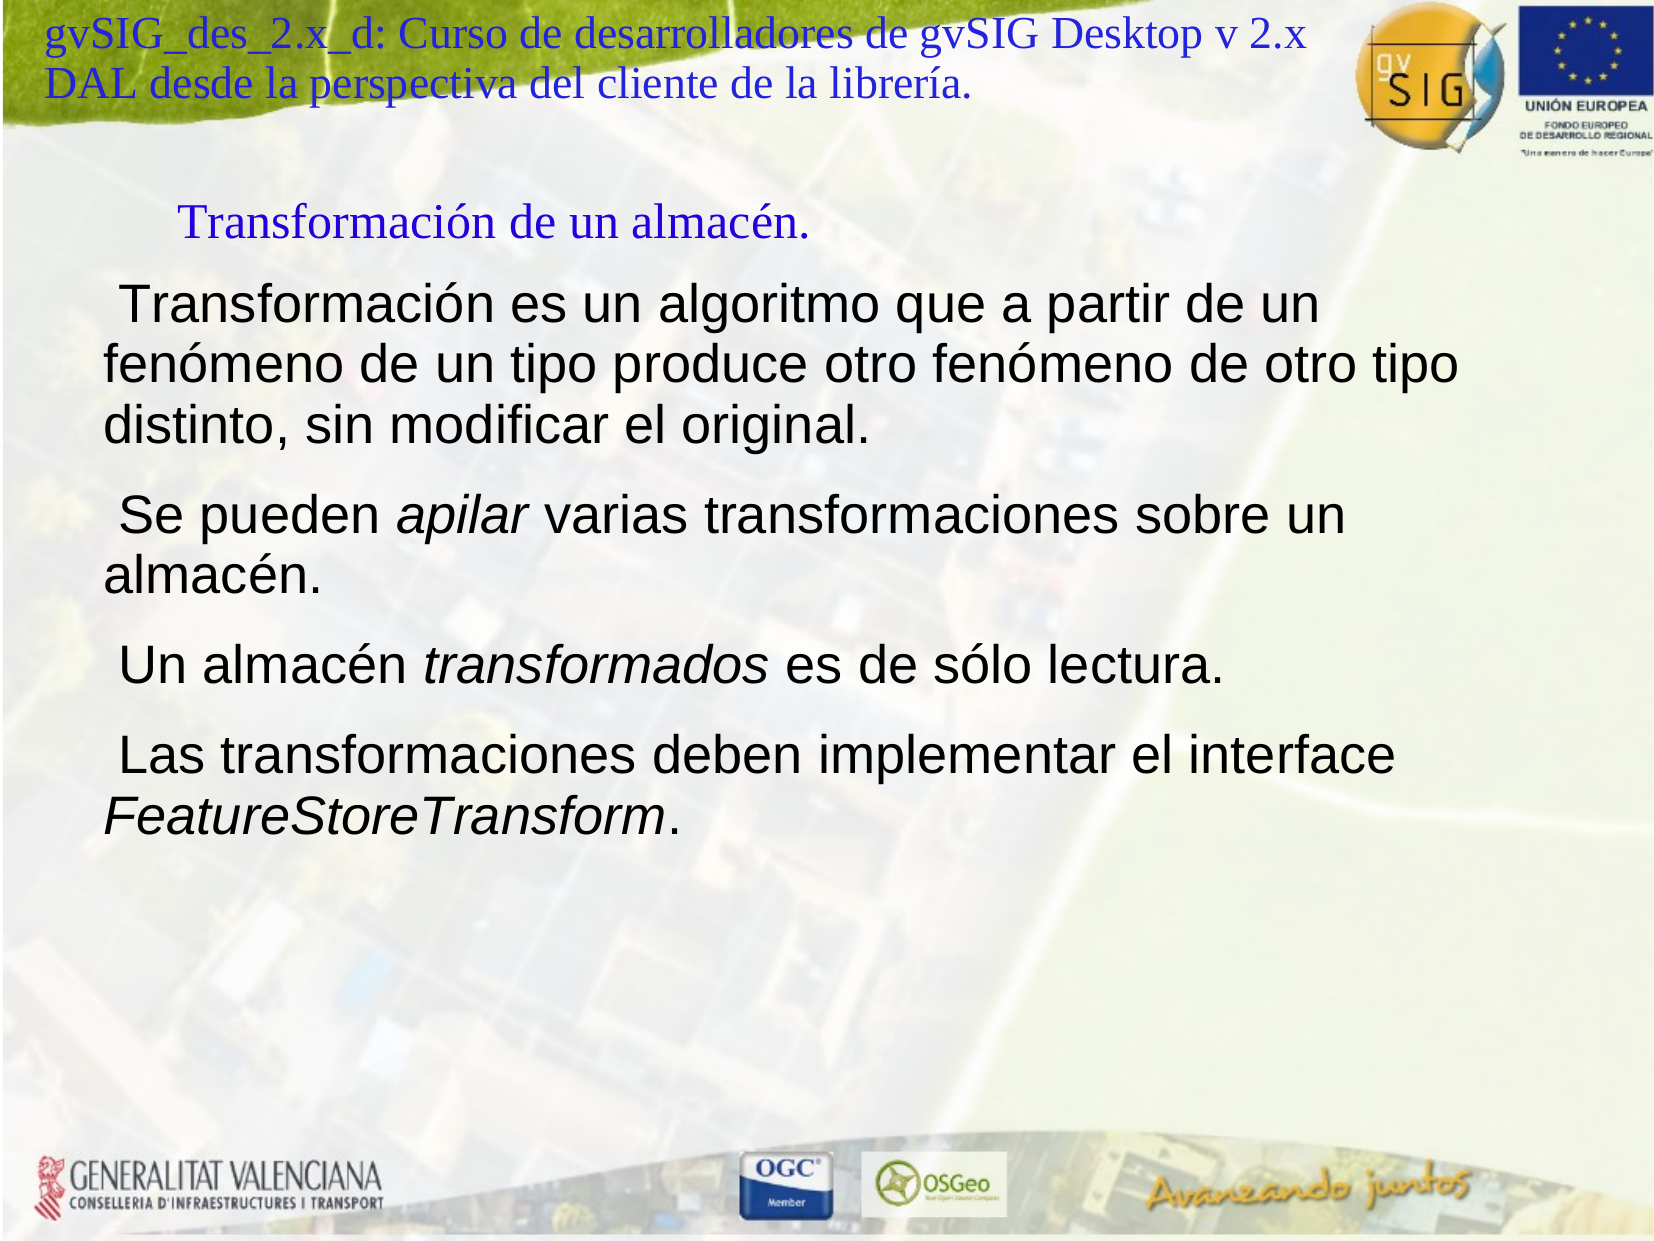

# Transformación de un almacén.
 Transformación es un algoritmo que a partir de un fenómeno de un tipo produce otro fenómeno de otro tipo distinto, sin modificar el original.
 Se pueden apilar varias transformaciones sobre un almacén.
 Un almacén transformados es de sólo lectura.
 Las transformaciones deben implementar el interface FeatureStoreTransform.